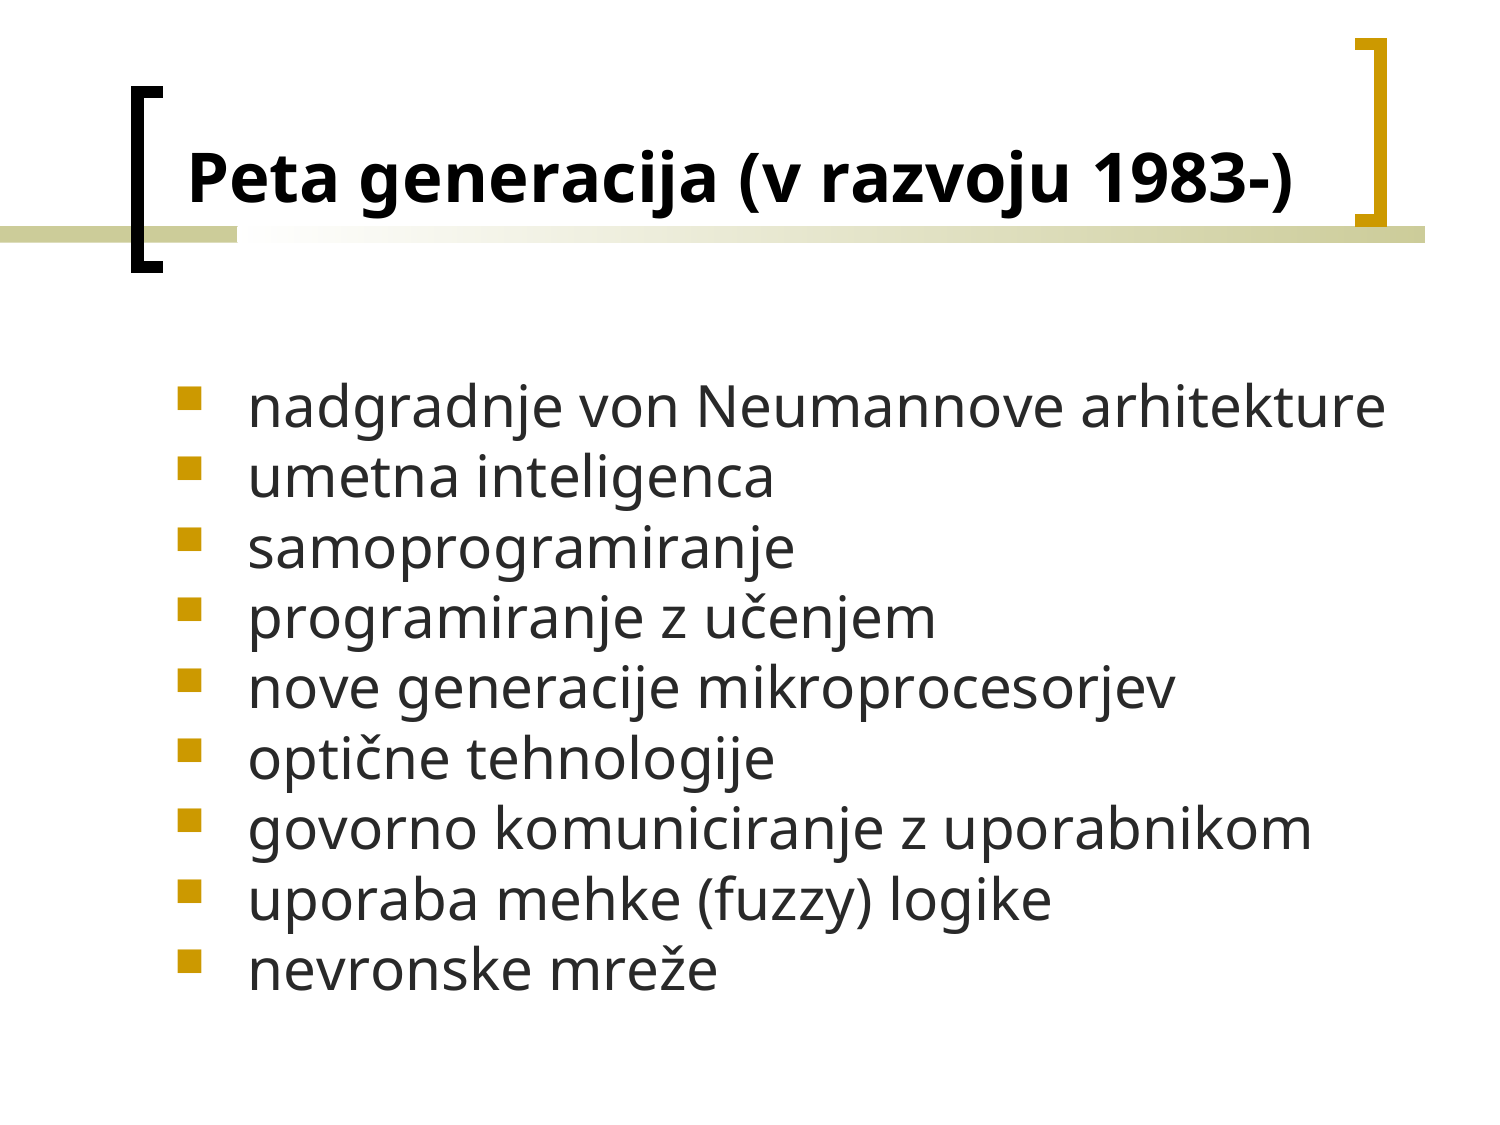

# Peta generacija (v razvoju 1983-)
nadgradnje von Neumannove arhitekture
umetna inteligenca
samoprogramiranje
programiranje z učenjem
nove generacije mikroprocesorjev
optične tehnologije
govorno komuniciranje z uporabnikom
uporaba mehke (fuzzy) logike
nevronske mreže